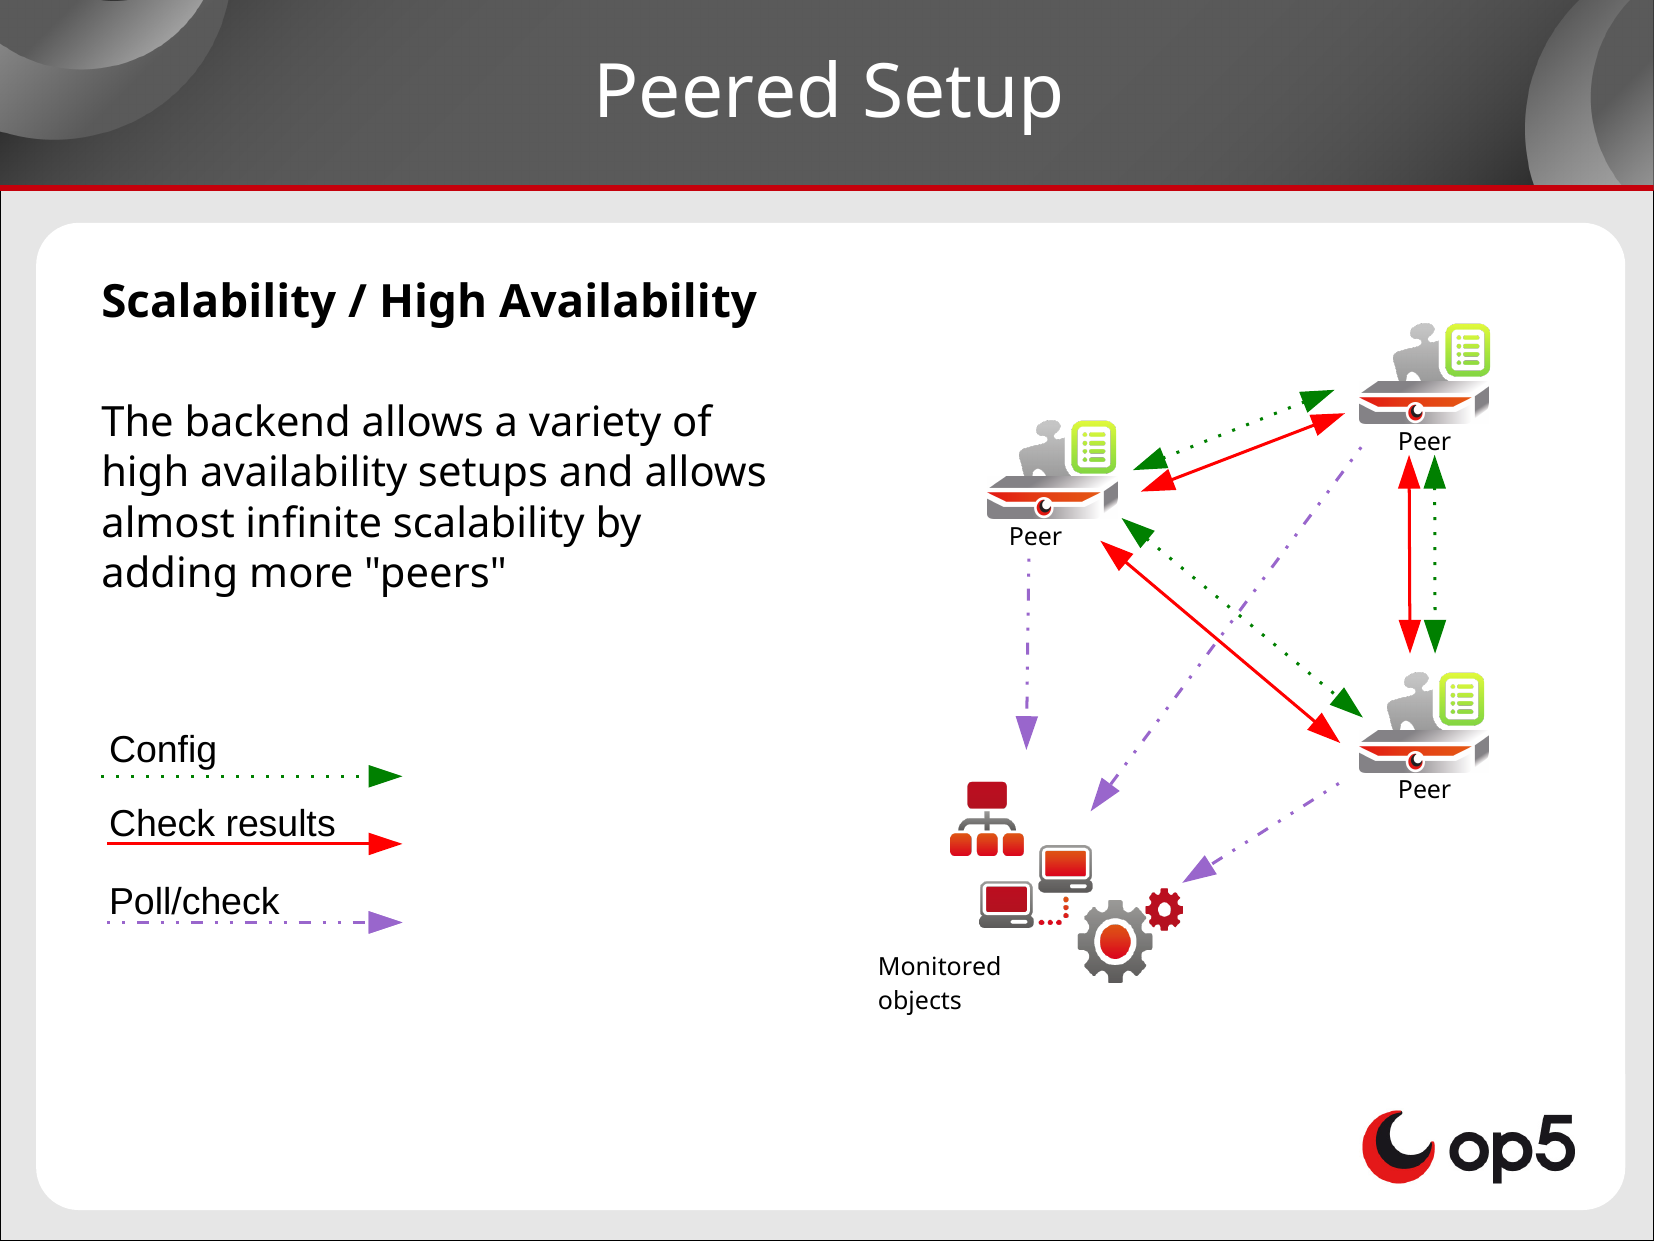

# Peered Setup
Scalability / High Availability
The backend allows a variety of high availability setups and allows almost infinite scalability by adding more "peers"
Peer
Peer
Config
Check results
Poll/check
Peer
Monitored objects